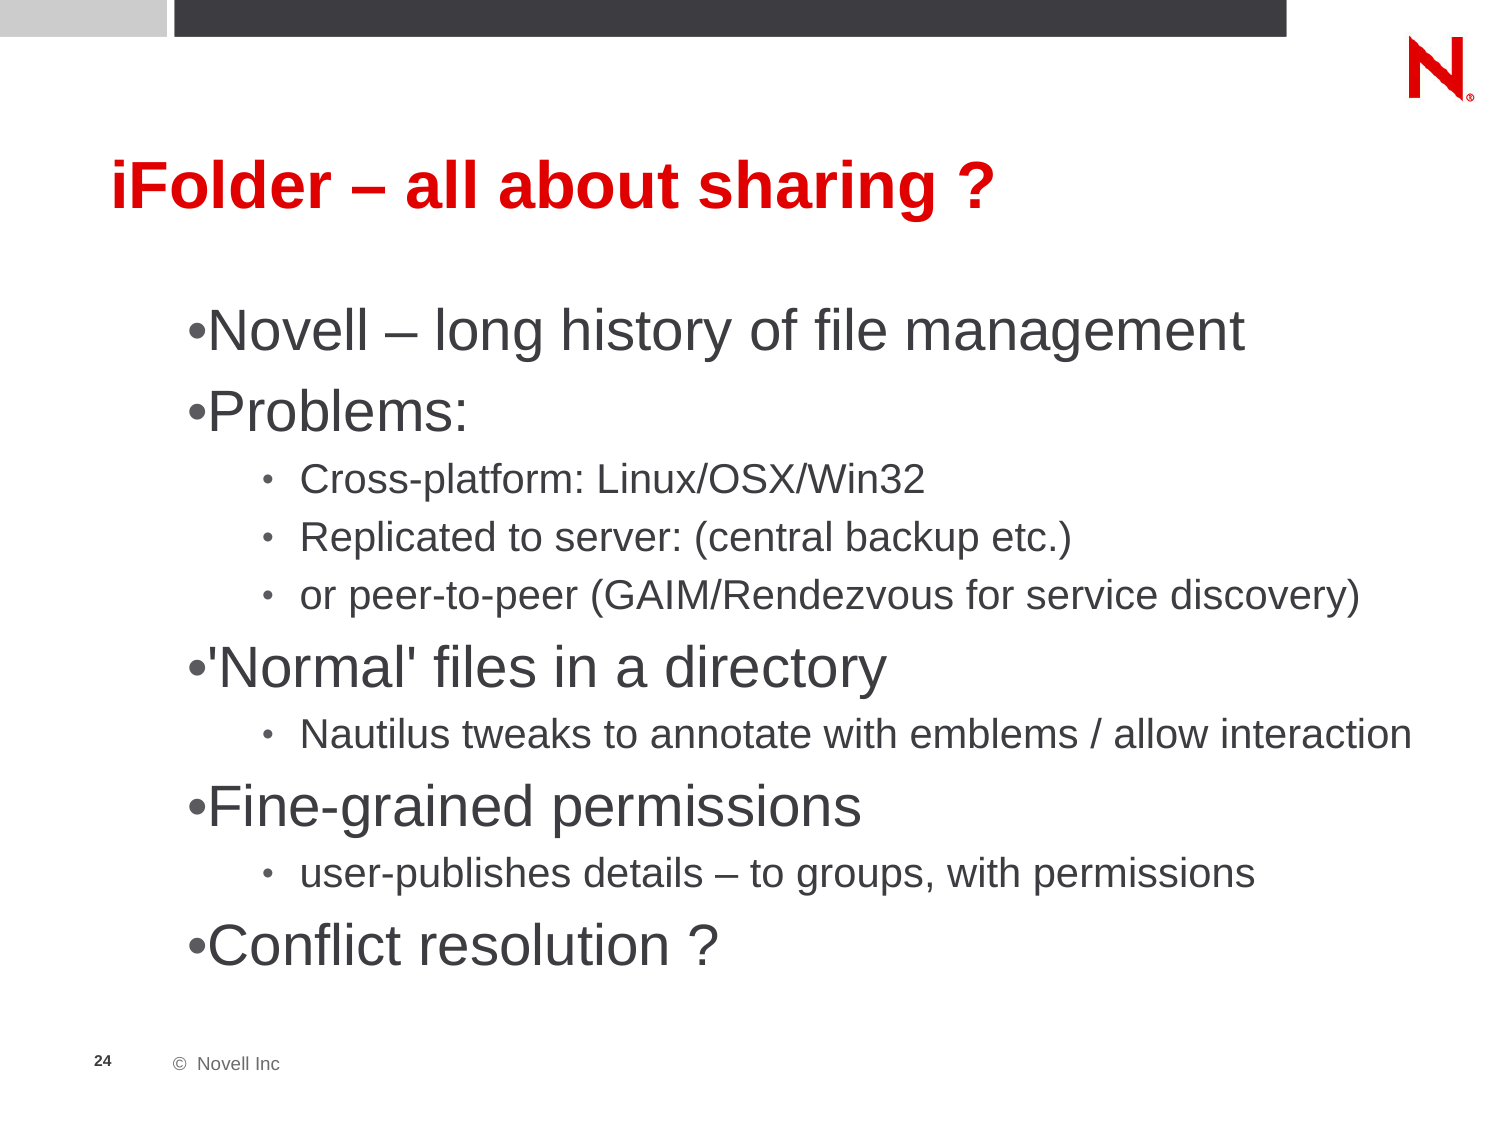

# iFolder – all about sharing ?
Novell – long history of file management
Problems:
Cross-platform: Linux/OSX/Win32
Replicated to server: (central backup etc.)
or peer-to-peer (GAIM/Rendezvous for service discovery)
'Normal' files in a directory
Nautilus tweaks to annotate with emblems / allow interaction
Fine-grained permissions
user-publishes details – to groups, with permissions
Conflict resolution ?